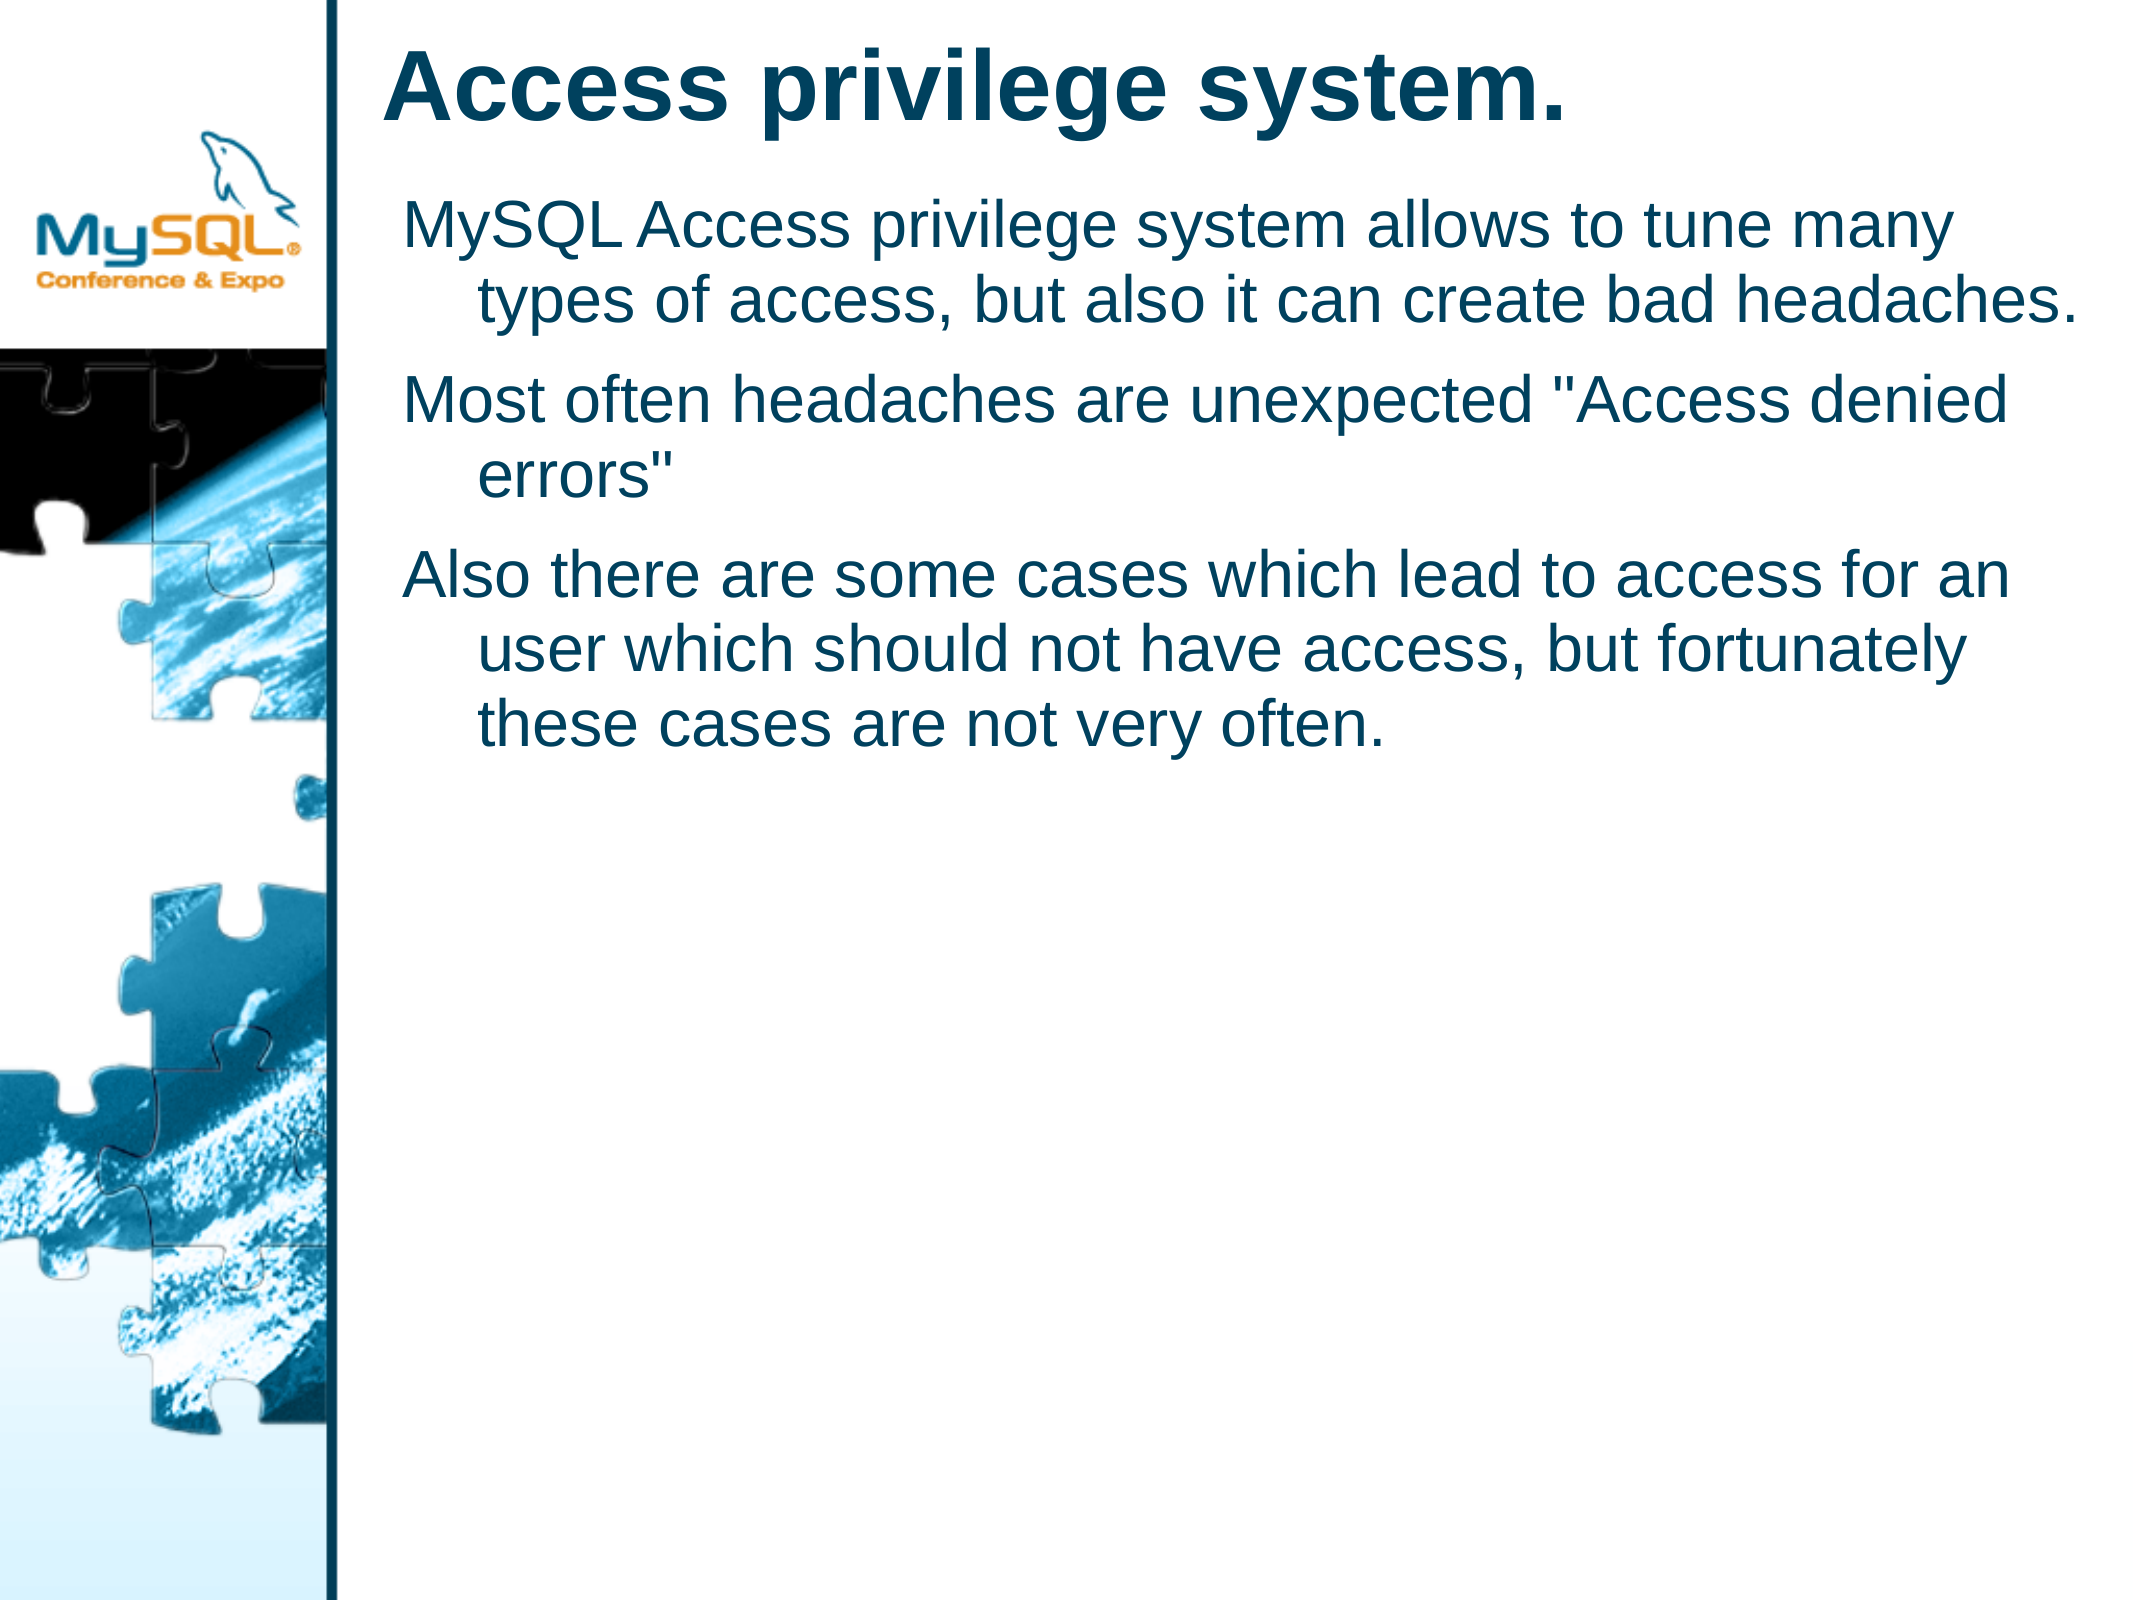

# Access privilege system.
MySQL Access privilege system allows to tune many types of access, but also it can create bad headaches.
Most often headaches are unexpected "Access denied errors"
Also there are some cases which lead to access for an user which should not have access, but fortunately these cases are not very often.